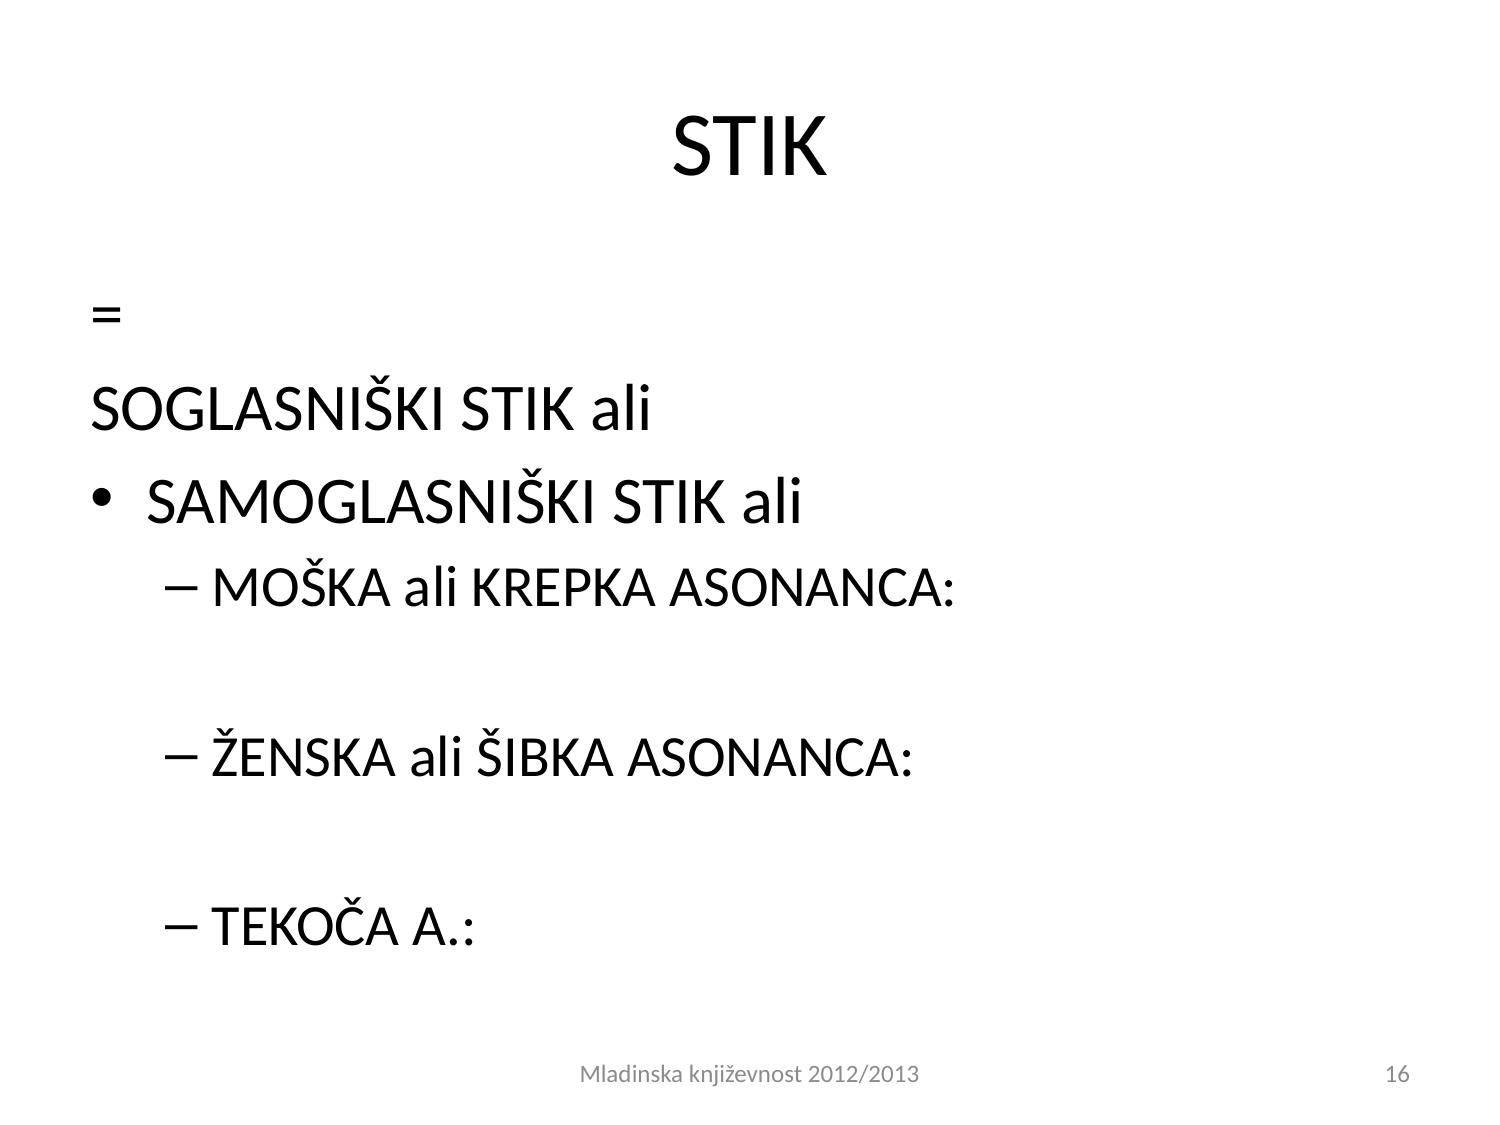

# STIK
=
SOGLASNIŠKI STIK ali
SAMOGLASNIŠKI STIK ali
MOŠKA ali KREPKA ASONANCA:
ŽENSKA ali ŠIBKA ASONANCA:
TEKOČA A.:
Mladinska književnost 2012/2013